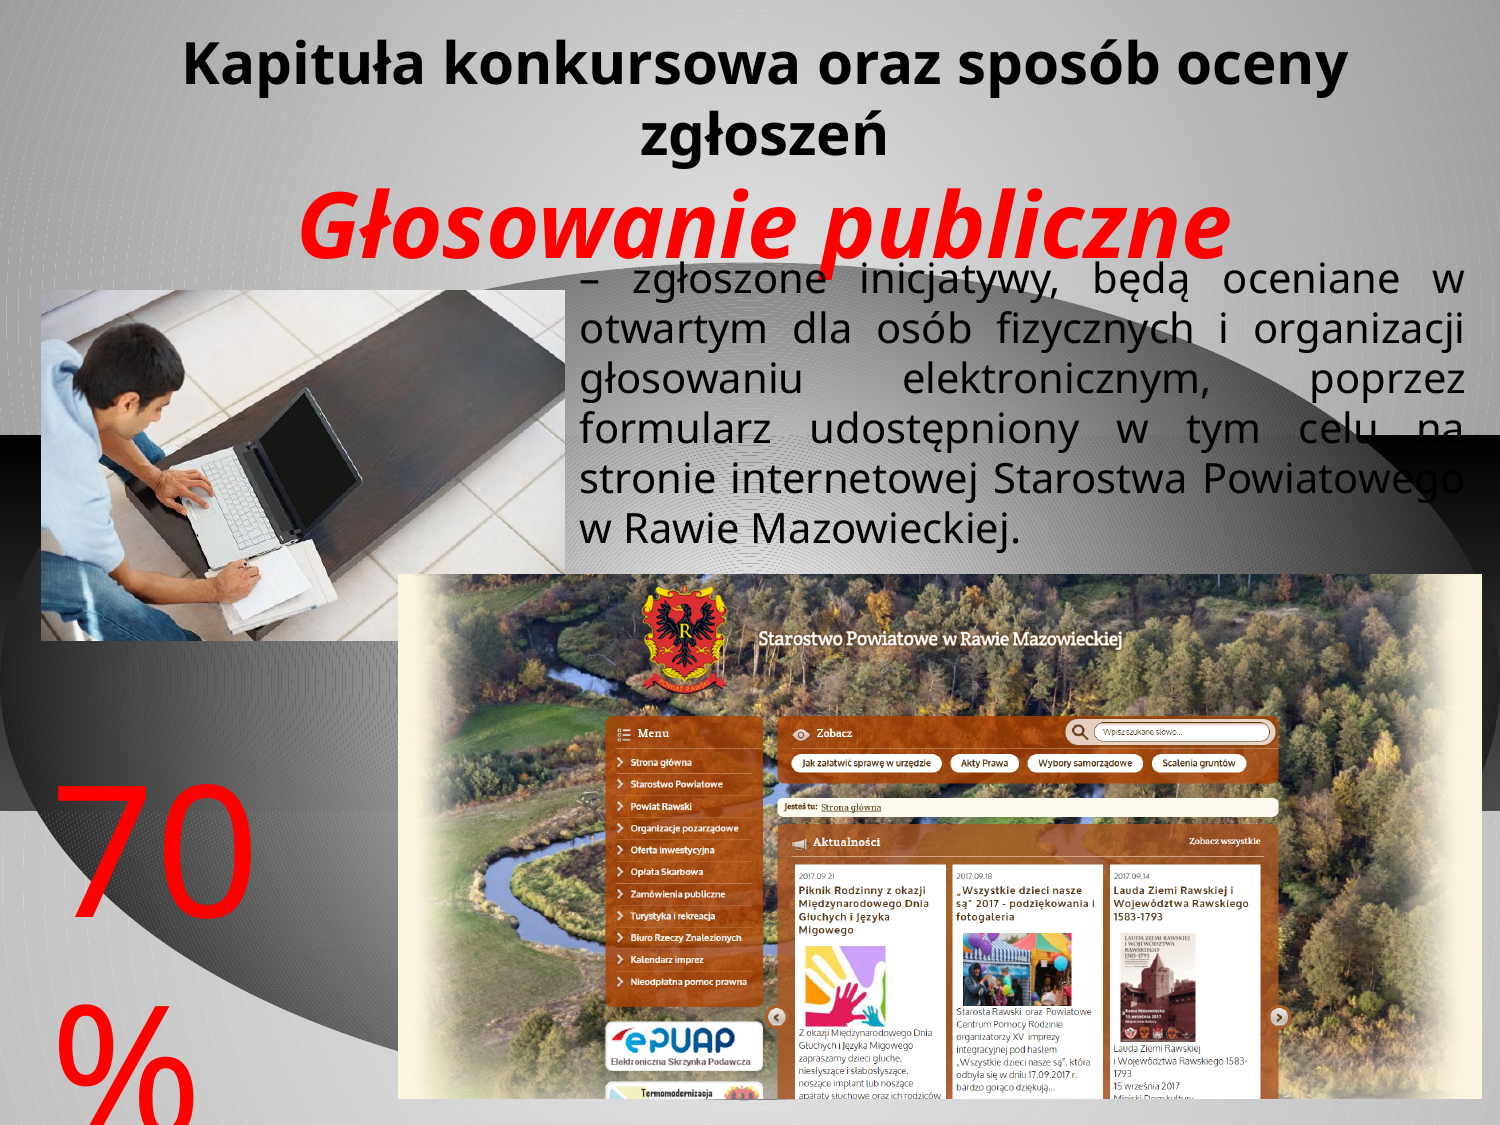

# Kapituła konkursowa oraz sposób oceny zgłoszeń Głosowanie publiczne
– zgłoszone inicjatywy, będą oceniane w otwartym dla osób fizycznych i organizacji głosowaniu elektronicznym, poprzez formularz udostępniony w tym celu na stronie internetowej Starostwa Powiatowego w Rawie Mazowieckiej.
70%